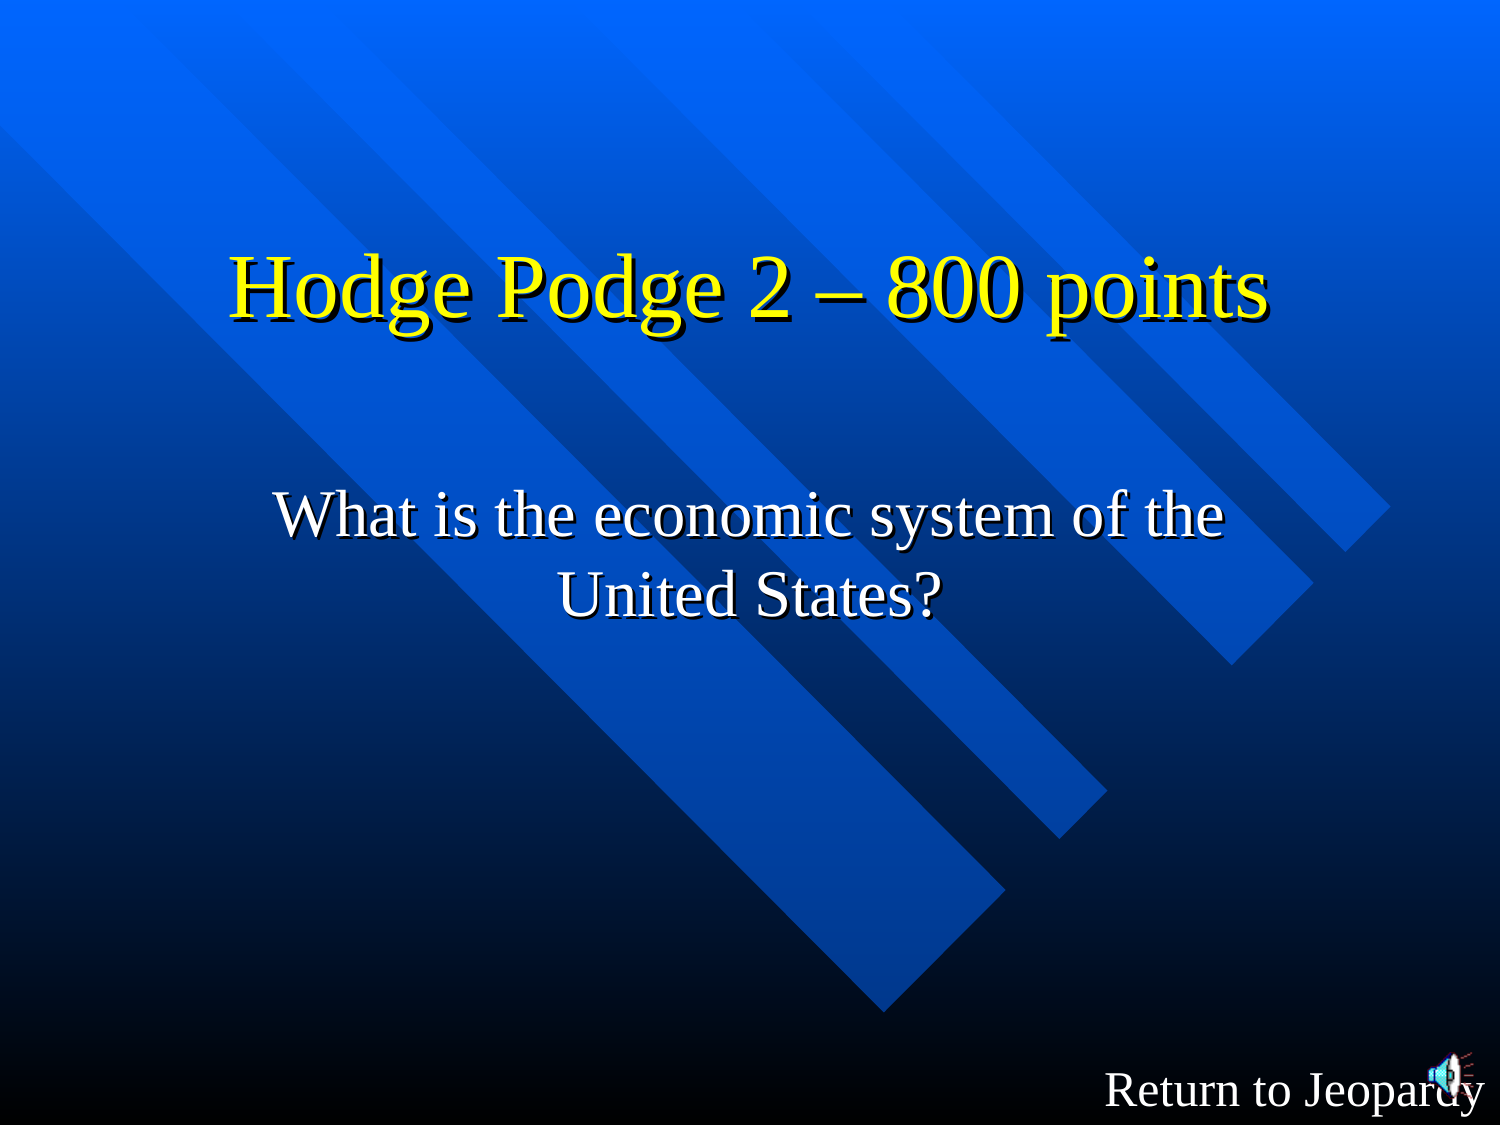

# Hodge Podge 2 – 800 points
What is the economic system of the United States?
Return to Jeopardy